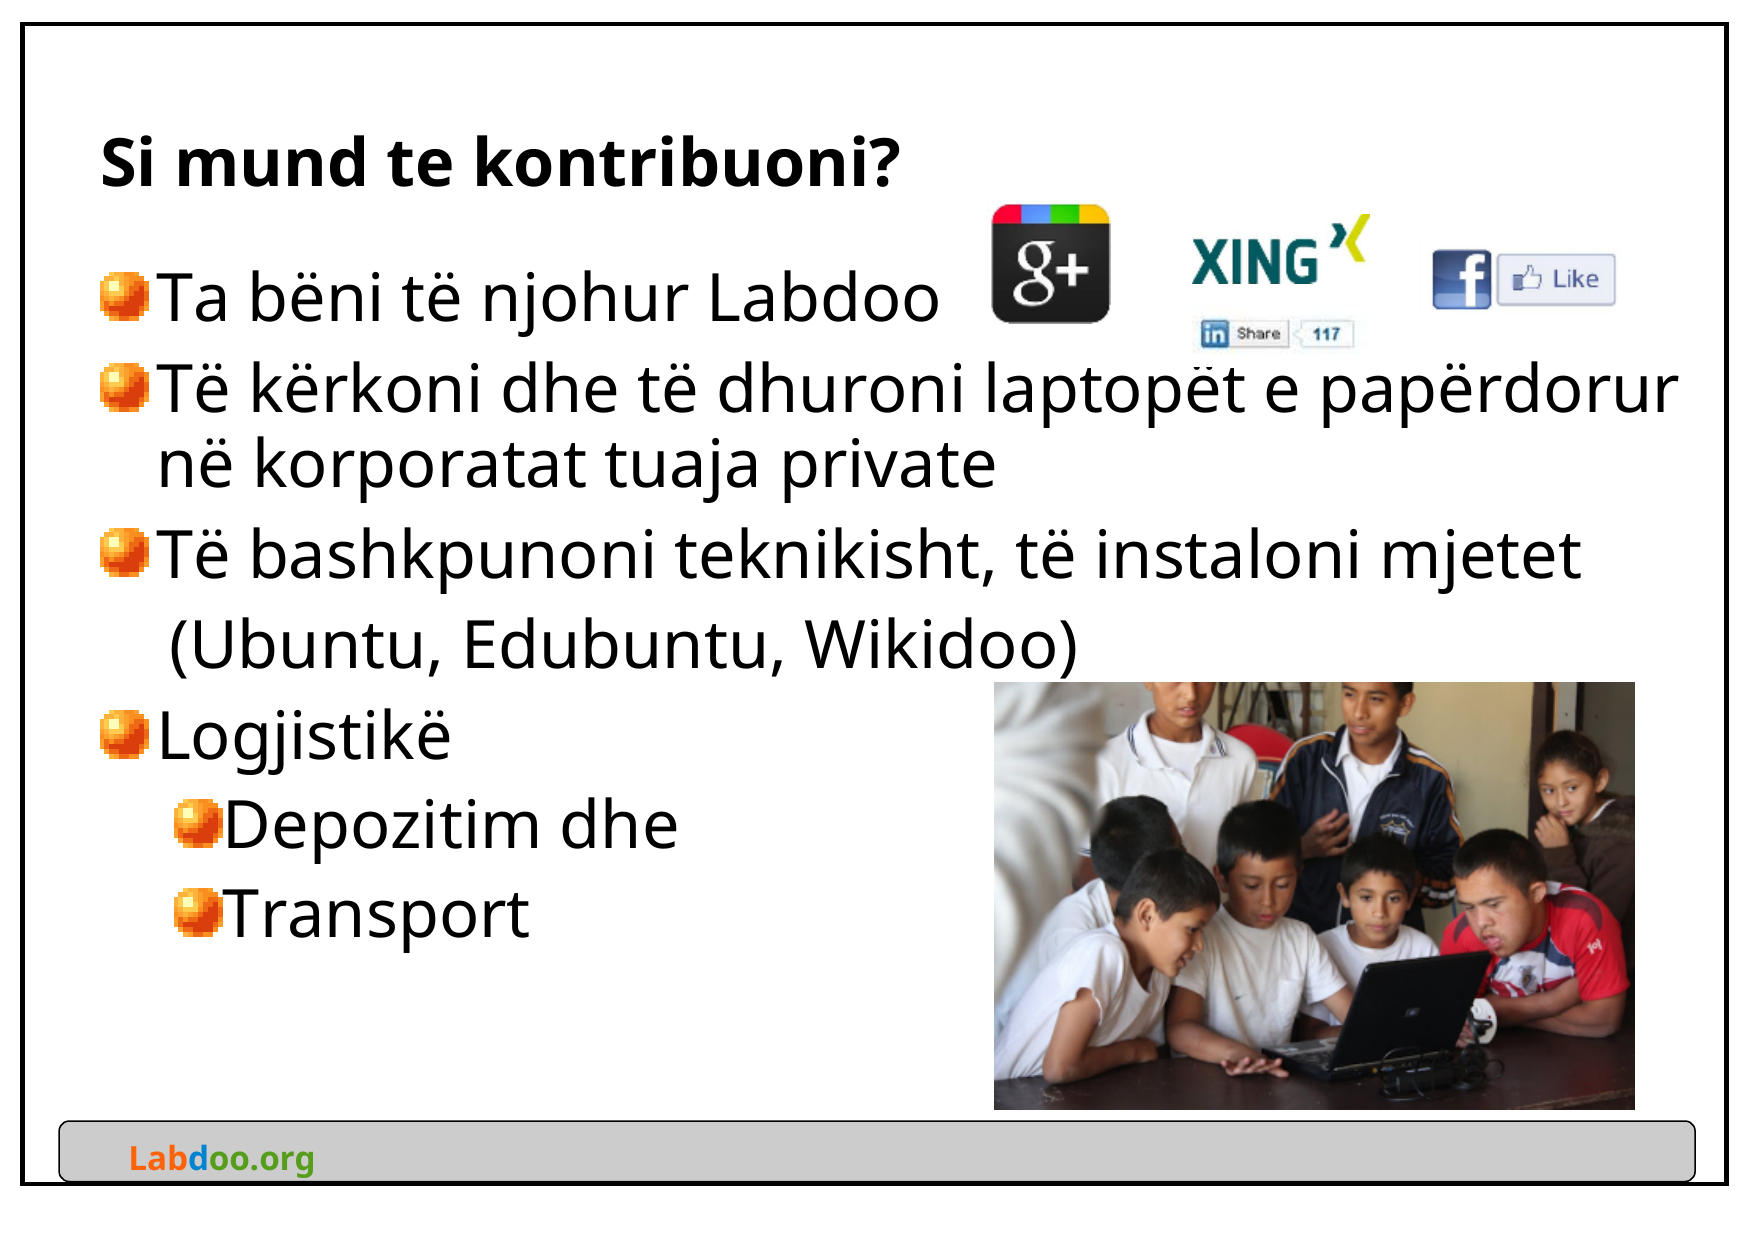

Si mund te kontribuoni?
Ta bëni të njohur Labdoo
Të kërkoni dhe të dhuroni laptopët e papërdorur në korporatat tuaja private
Të bashkpunoni teknikisht, të instaloni mjetet
 (Ubuntu, Edubuntu, Wikidoo)
Logjistikë
Depozitim dhe
Transport 							(dootrips)
Labdoo.org